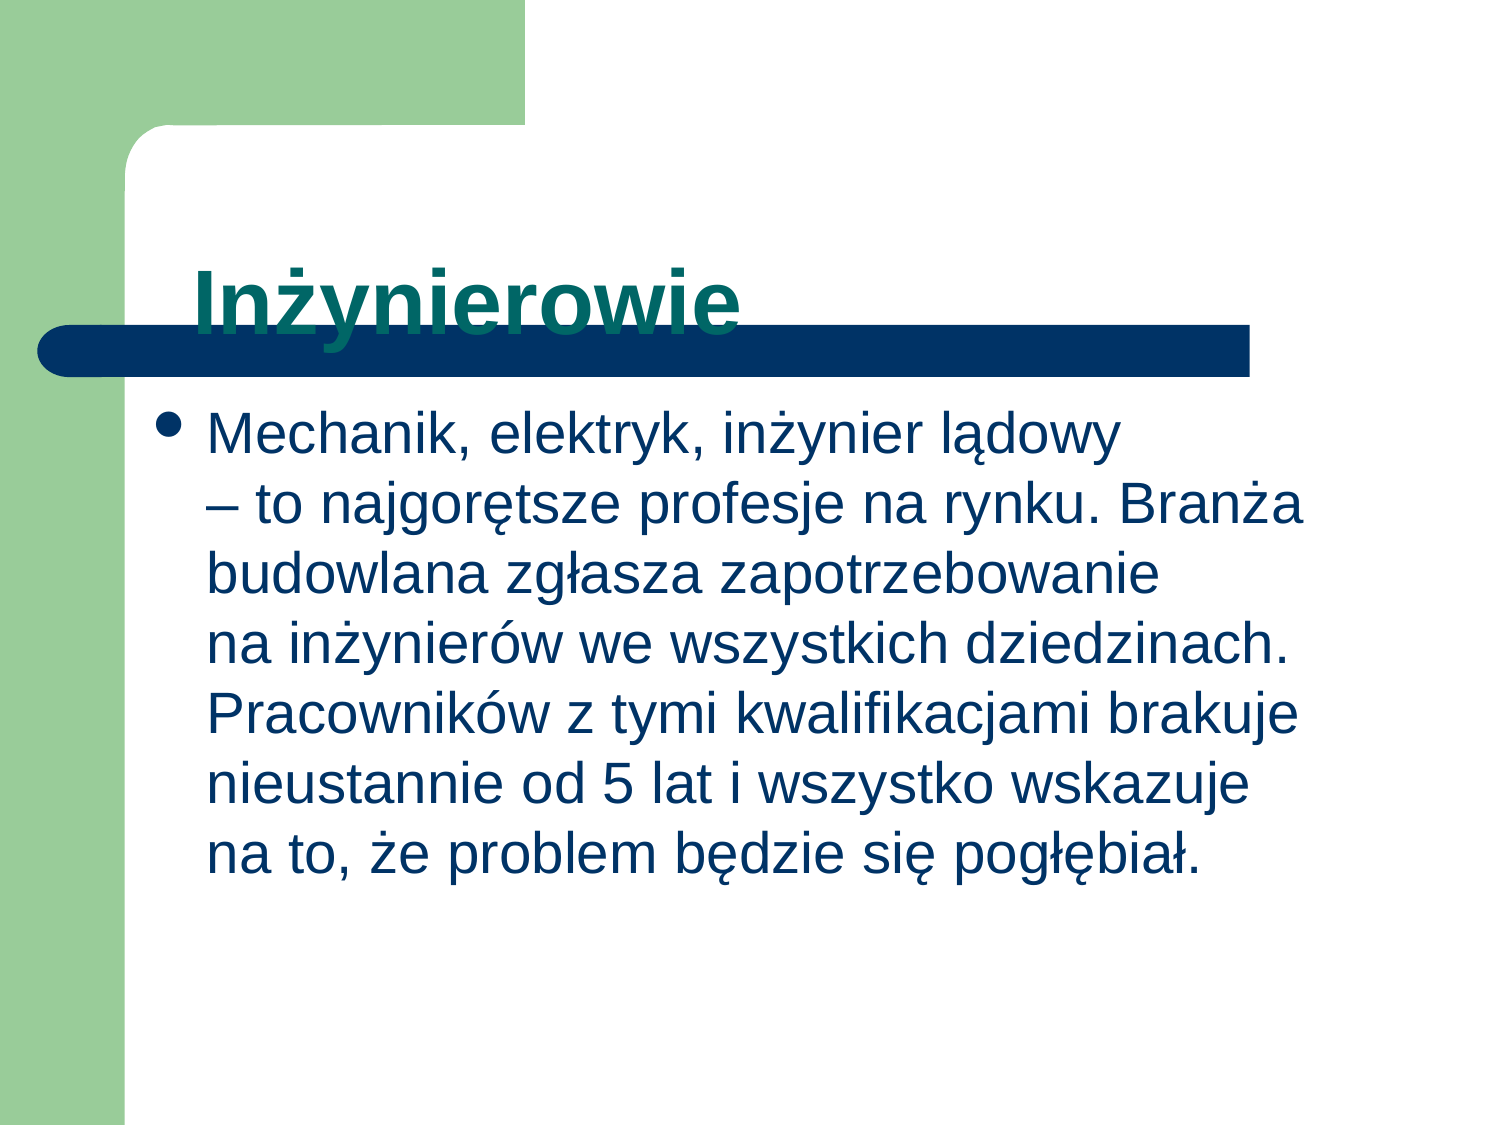

# Inżynierowie
Mechanik, elektryk, inżynier lądowy – to najgorętsze profesje na rynku. Branża budowlana zgłasza zapotrzebowanie na inżynierów we wszystkich dziedzinach. Pracowników z tymi kwalifikacjami brakuje nieustannie od 5 lat i wszystko wskazuje na to, że problem będzie się pogłębiał.